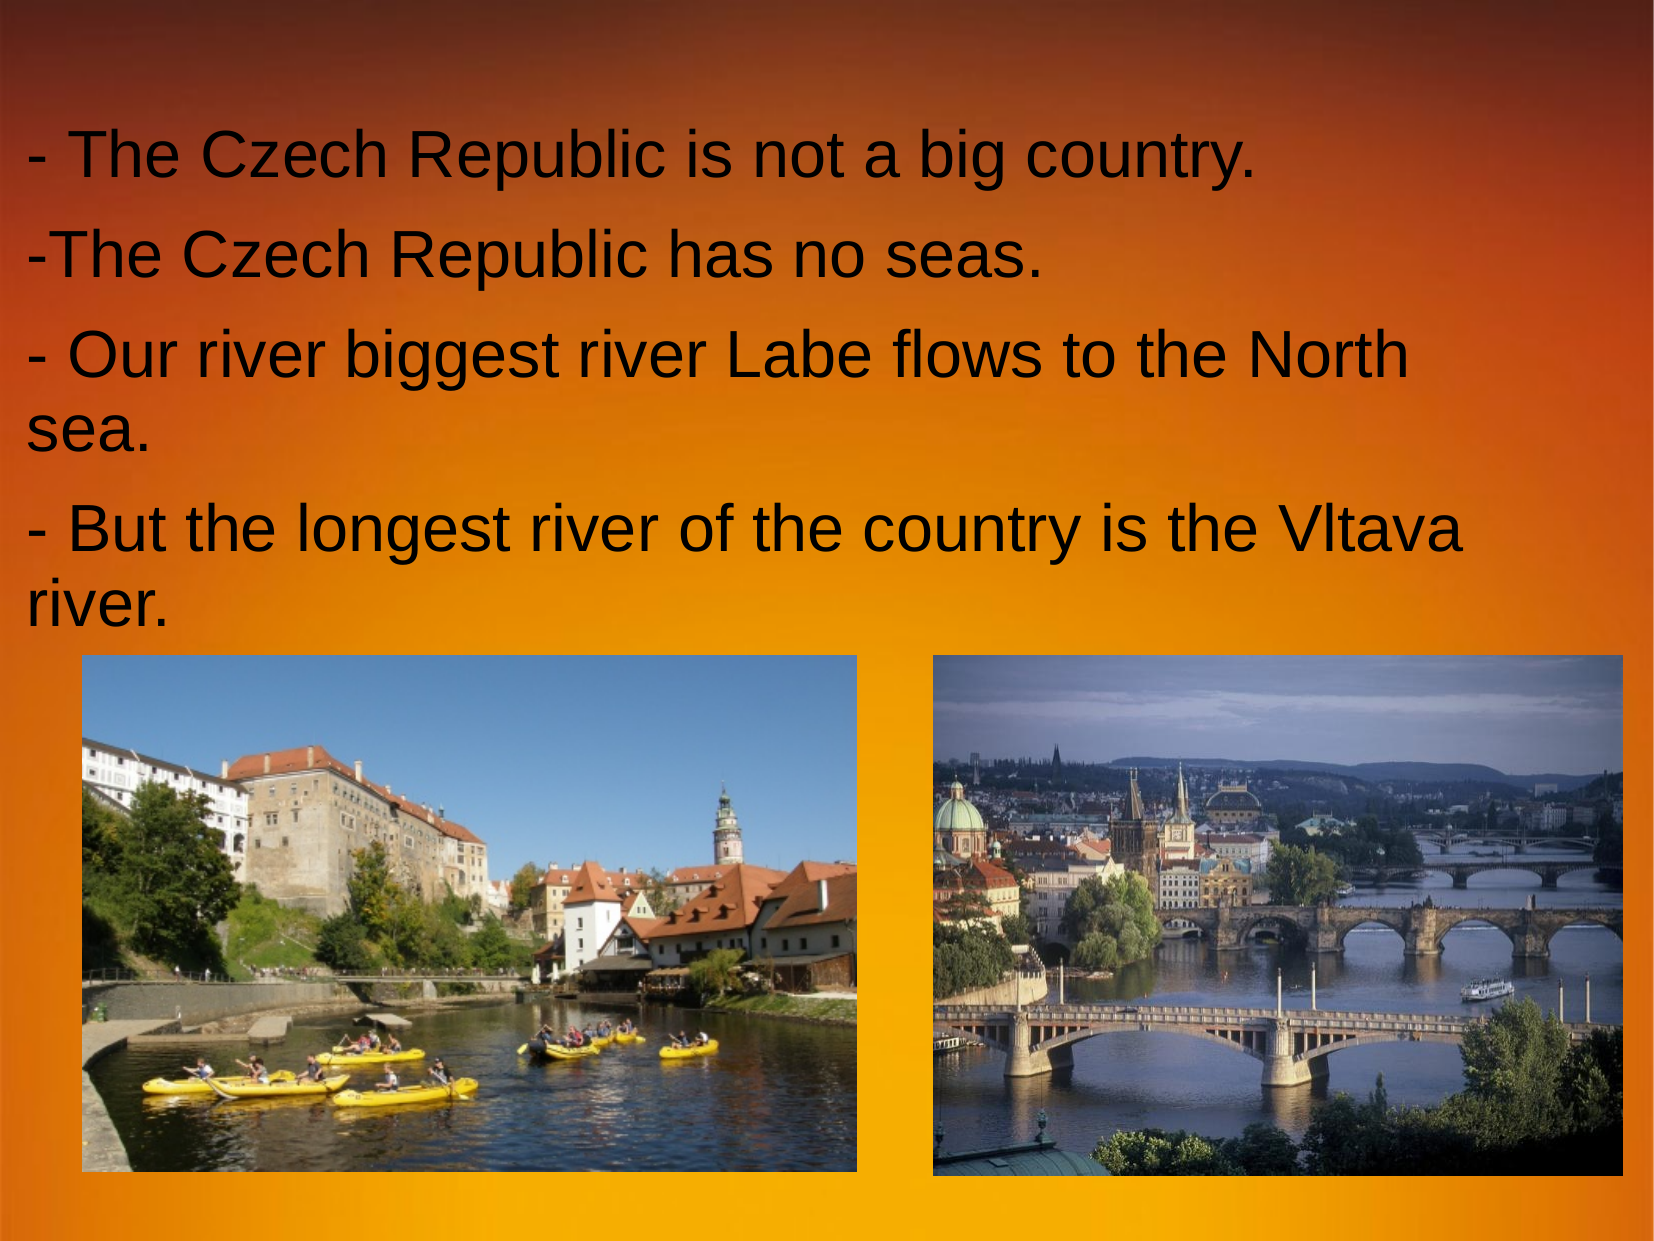

#
- The Czech Republic is not a big country.
-The Czech Republic has no seas.
- Our river biggest river Labe flows to the North sea.
- But the longest river of the country is the Vltava river.